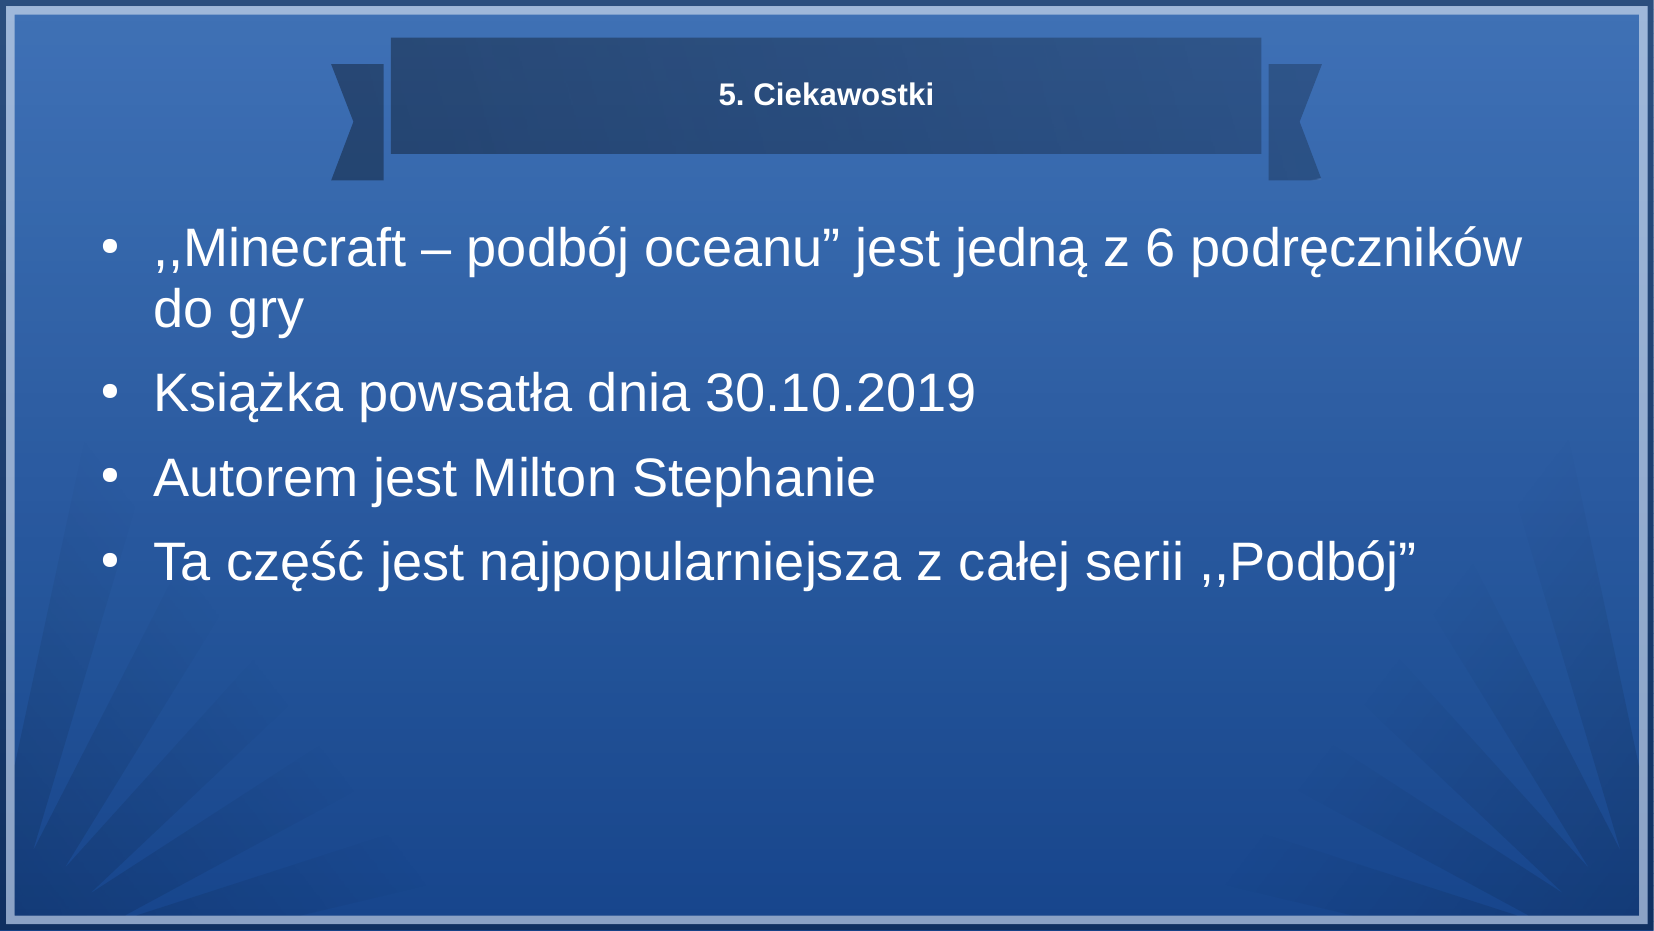

# 5. Ciekawostki
,,Minecraft – podbój oceanu” jest jedną z 6 podręczników do gry
Książka powsatła dnia 30.10.2019
Autorem jest Milton Stephanie
Ta część jest najpopularniejsza z całej serii ,,Podbój”